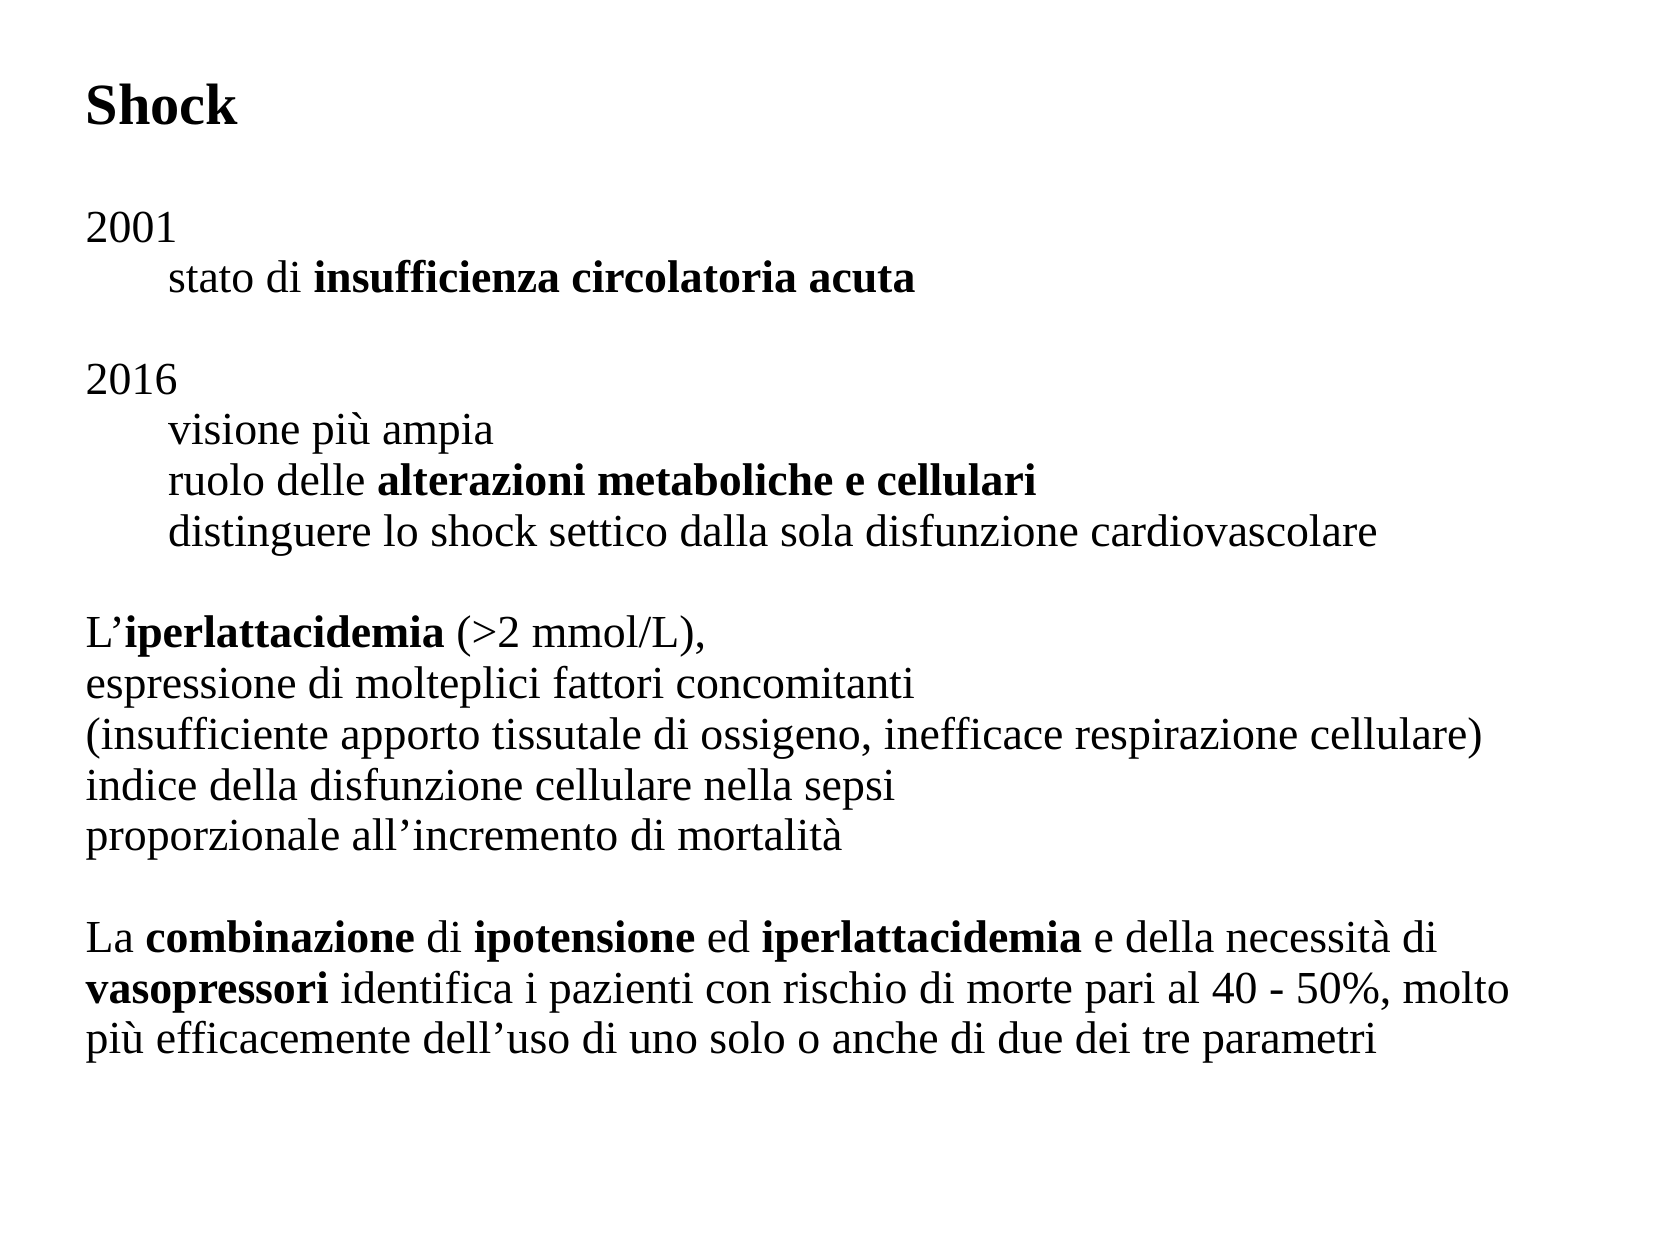

Shock
2001
stato di insufficienza circolatoria acuta
2016
visione più ampia
ruolo delle alterazioni metaboliche e cellulari
distinguere lo shock settico dalla sola disfunzione cardiovascolare
L’iperlattacidemia (>2 mmol/L),
espressione di molteplici fattori concomitanti
(insufficiente apporto tissutale di ossigeno, inefficace respirazione cellulare)
indice della disfunzione cellulare nella sepsi
proporzionale all’incremento di mortalità
La combinazione di ipotensione ed iperlattacidemia e della necessità di vasopressori identifica i pazienti con rischio di morte pari al 40 - 50%, molto più efficacemente dell’uso di uno solo o anche di due dei tre parametri